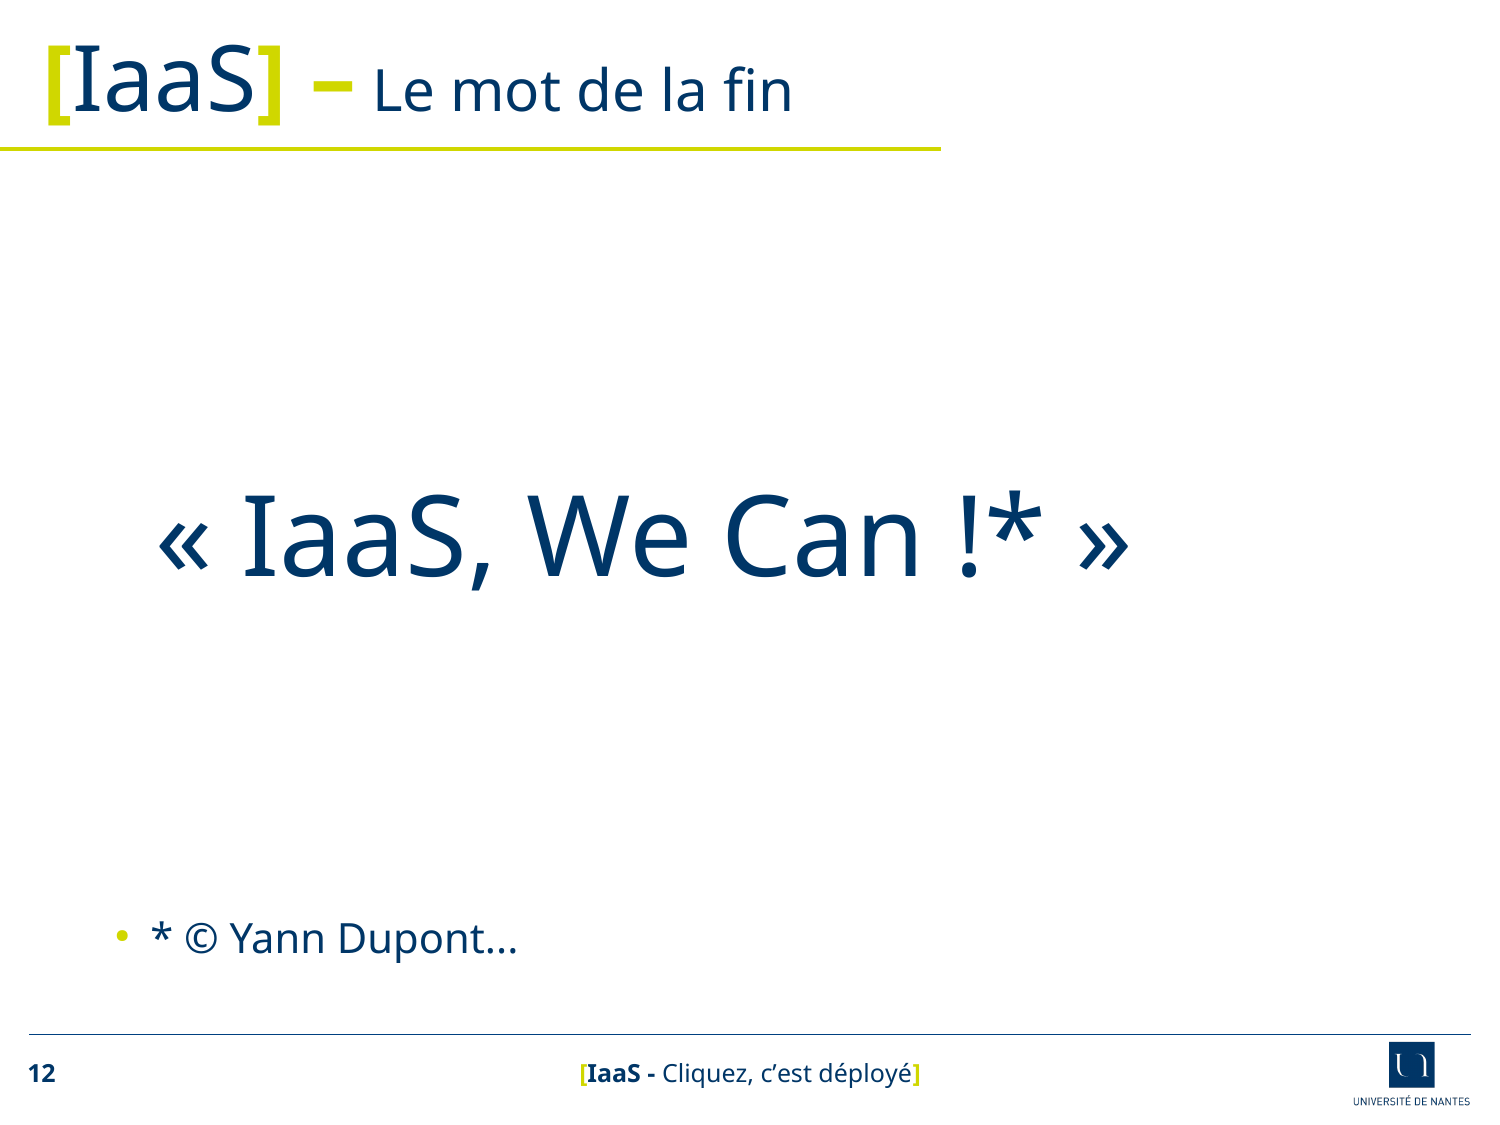

# [IaaS] – Le mot de la fin
« IaaS, We Can !* »
* © Yann Dupont...
[IaaS - Cliquez, c’est déployé]